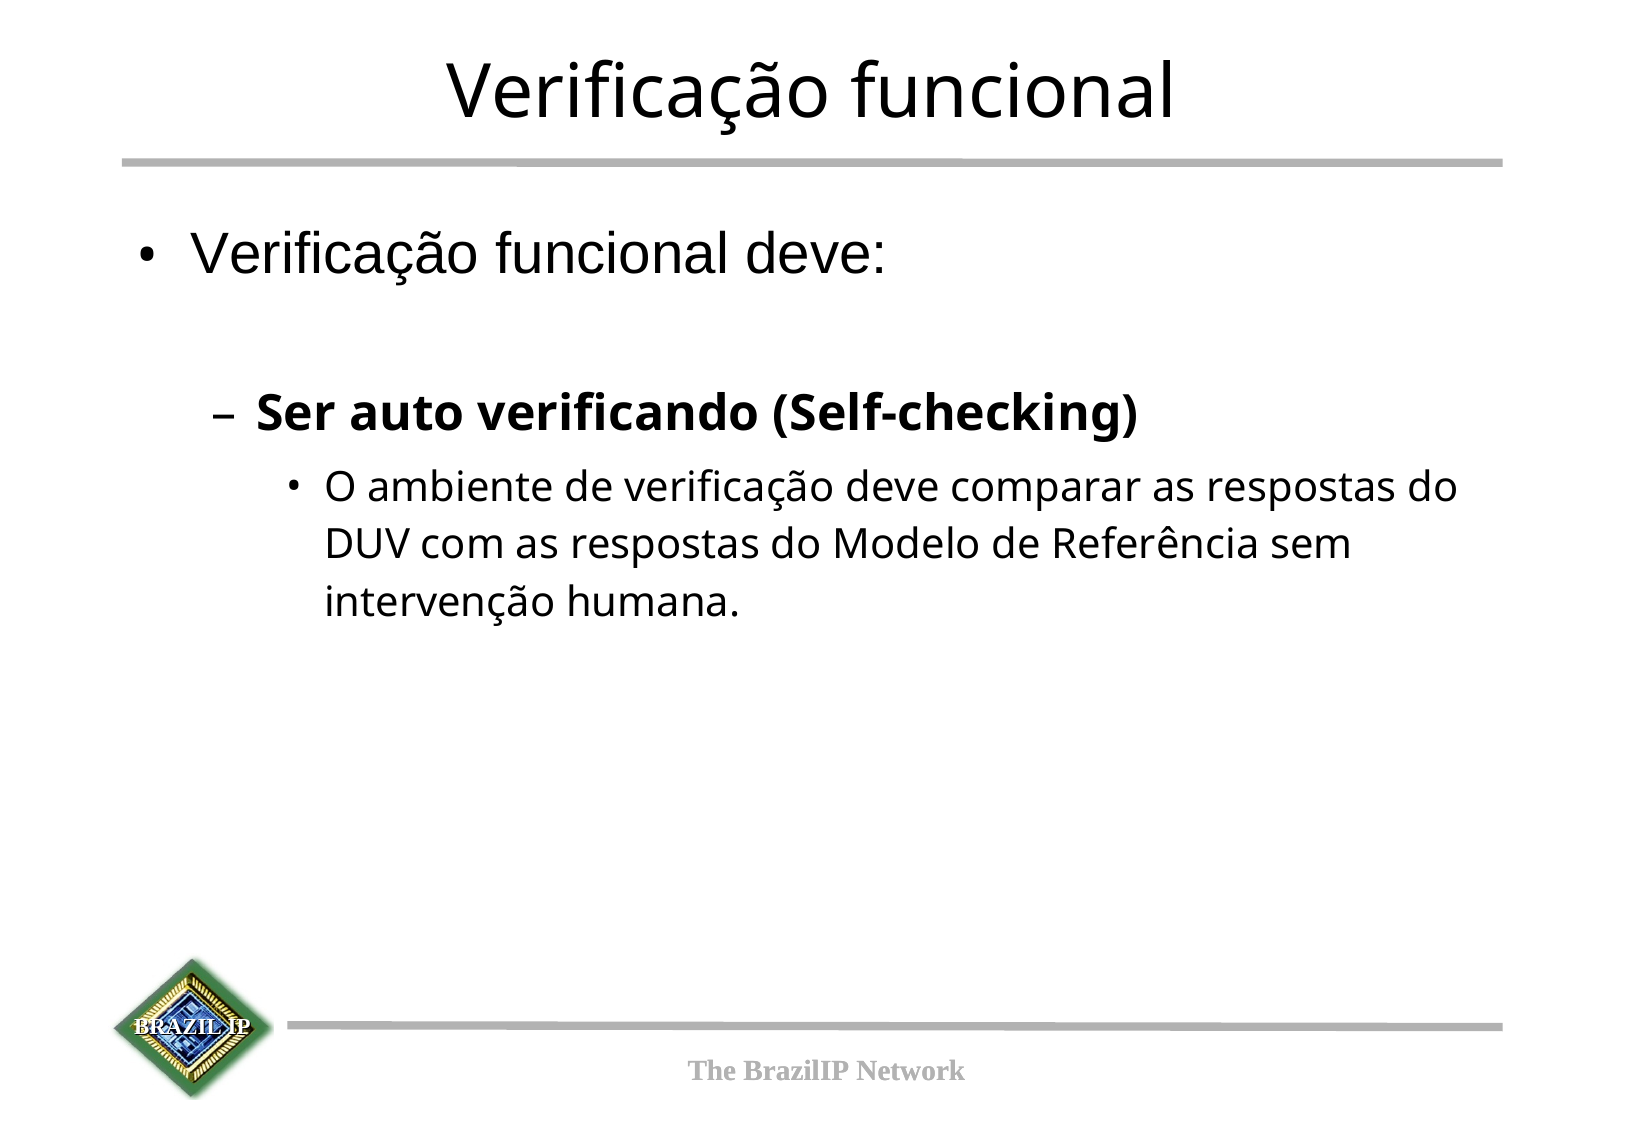

# Verificação funcional
Verificação funcional deve:
Ser auto verificando (Self-checking)‏
O ambiente de verificação deve comparar as respostas do DUV com as respostas do Modelo de Referência sem intervenção humana.